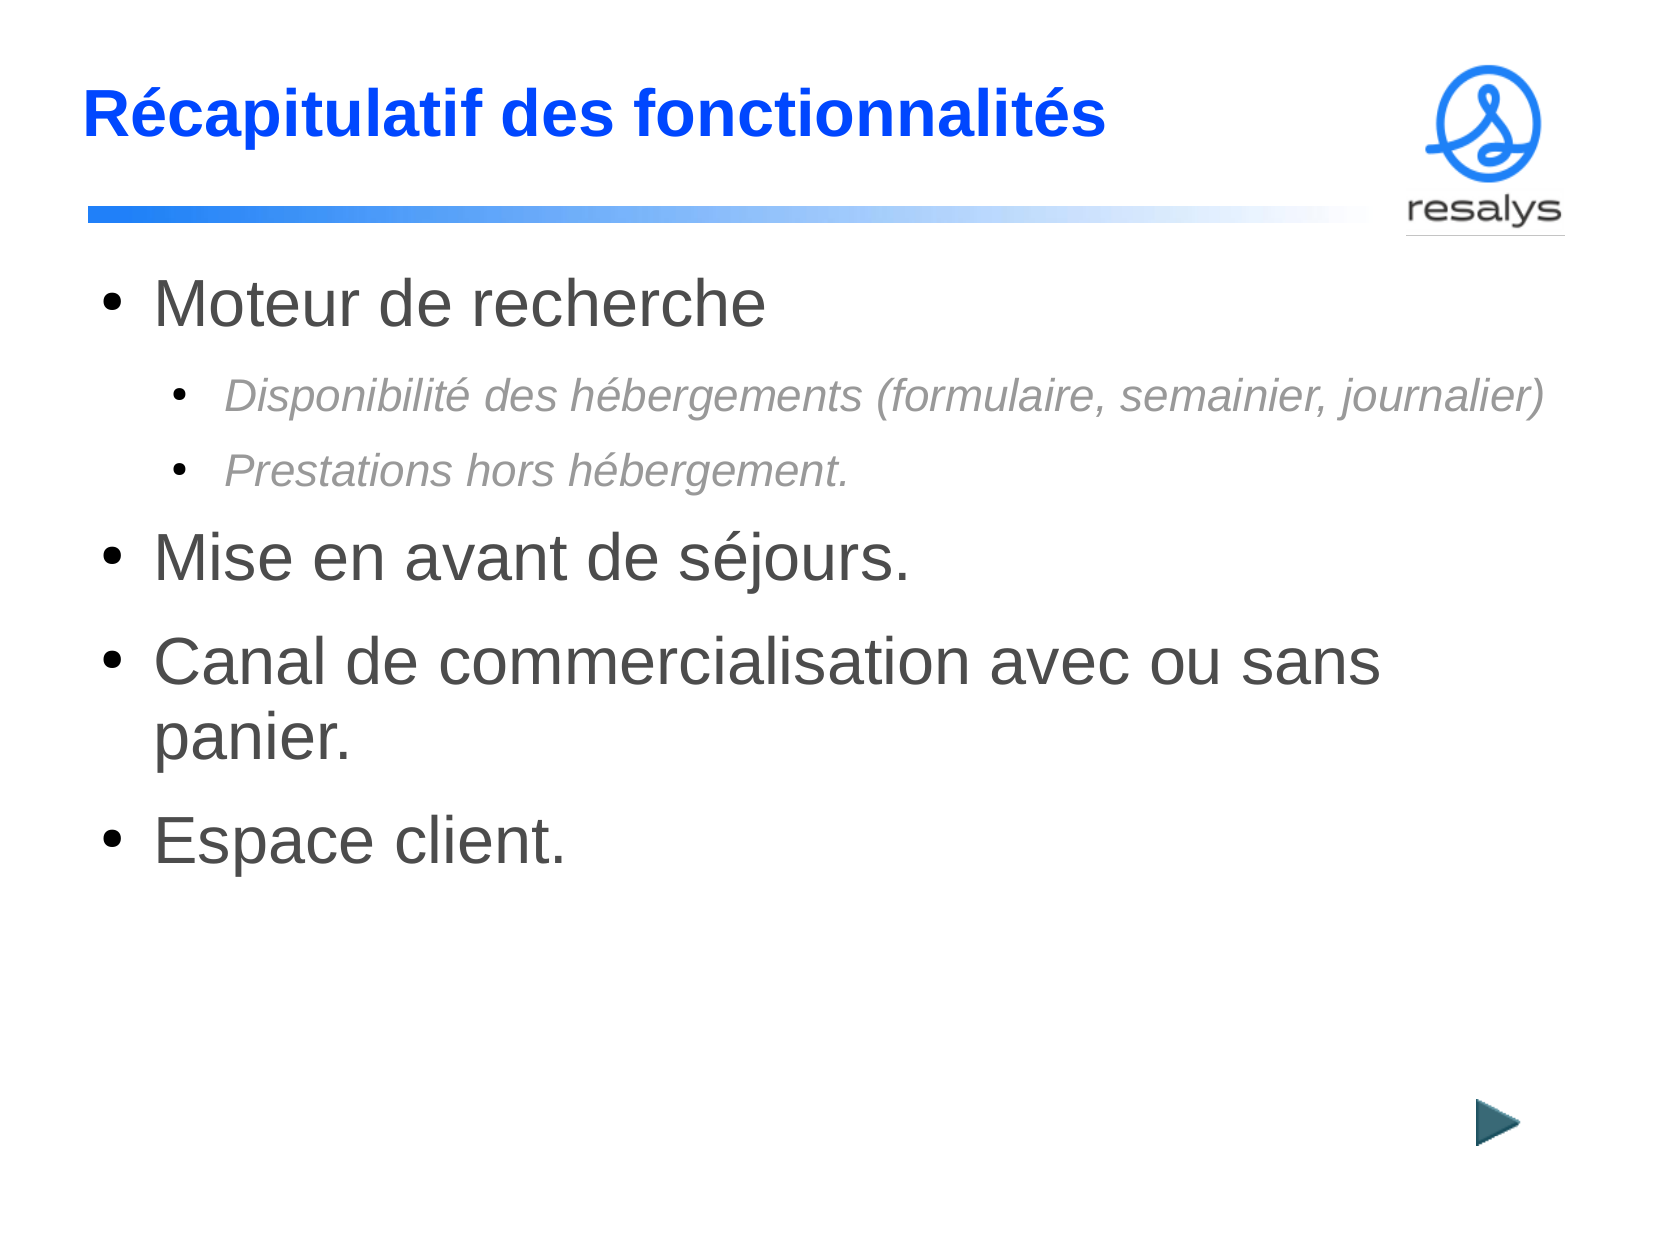

# Récapitulatif des fonctionnalités
Moteur de recherche
Disponibilité des hébergements (formulaire, semainier, journalier)
Prestations hors hébergement.
Mise en avant de séjours.
Canal de commercialisation avec ou sans panier.
Espace client.